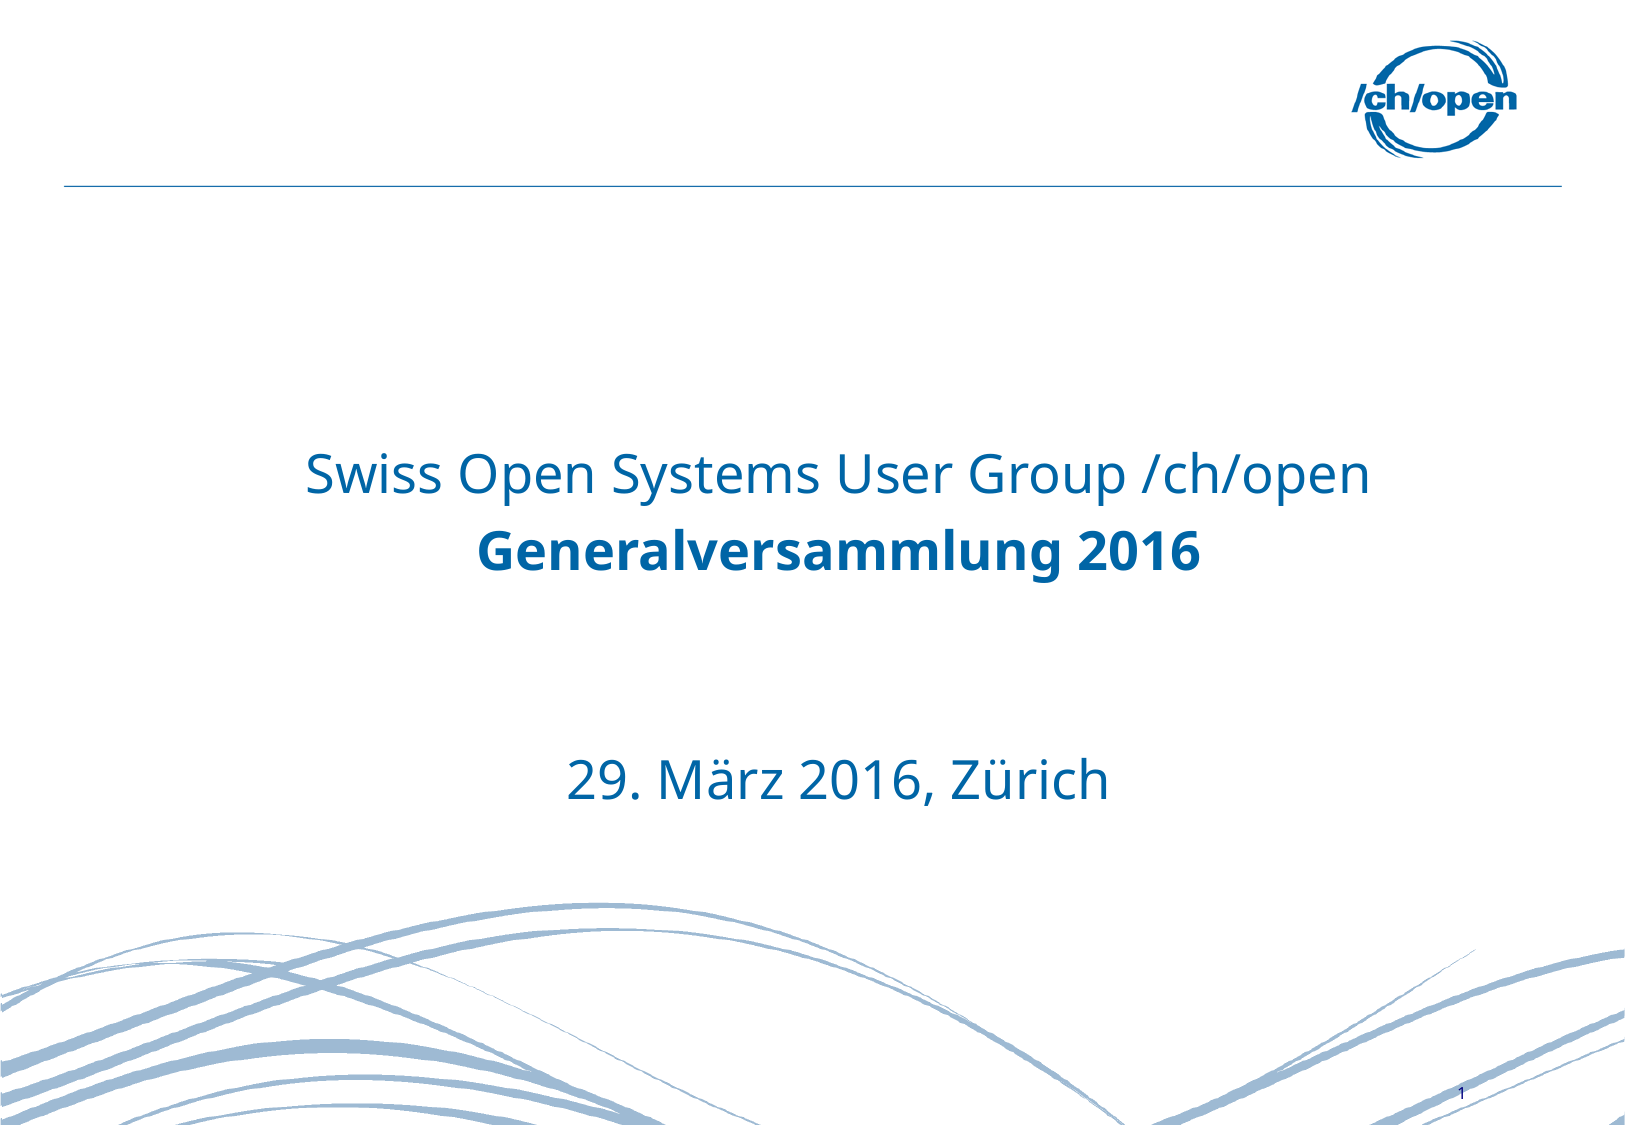

Swiss Open Systems User Group /ch/open
Generalversammlung 2016
29. März 2016, Zürich